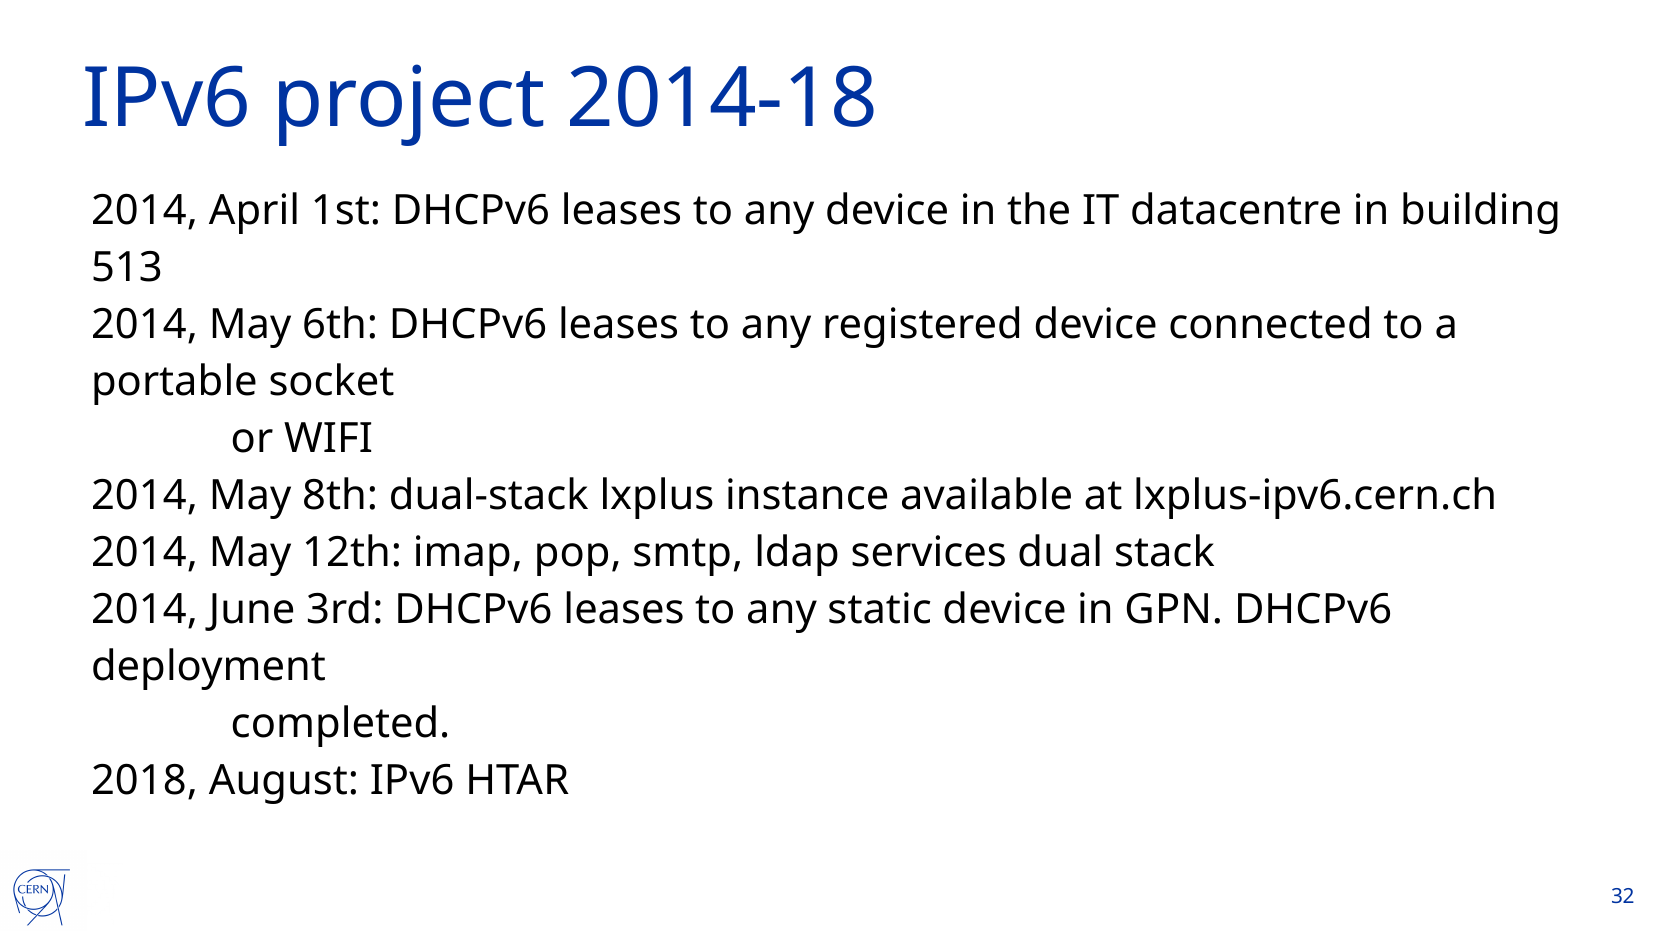

# IPv6 project 2014-18
2014, April 1st: DHCPv6 leases to any device in the IT datacentre in building 513
2014, May 6th: DHCPv6 leases to any registered device connected to a portable socket
 or WIFI
2014, May 8th: dual-stack lxplus instance available at lxplus-ipv6.cern.ch
2014, May 12th: imap, pop, smtp, ldap services dual stack
2014, June 3rd: DHCPv6 leases to any static device in GPN. DHCPv6 deployment
 completed.
2018, August: IPv6 HTAR